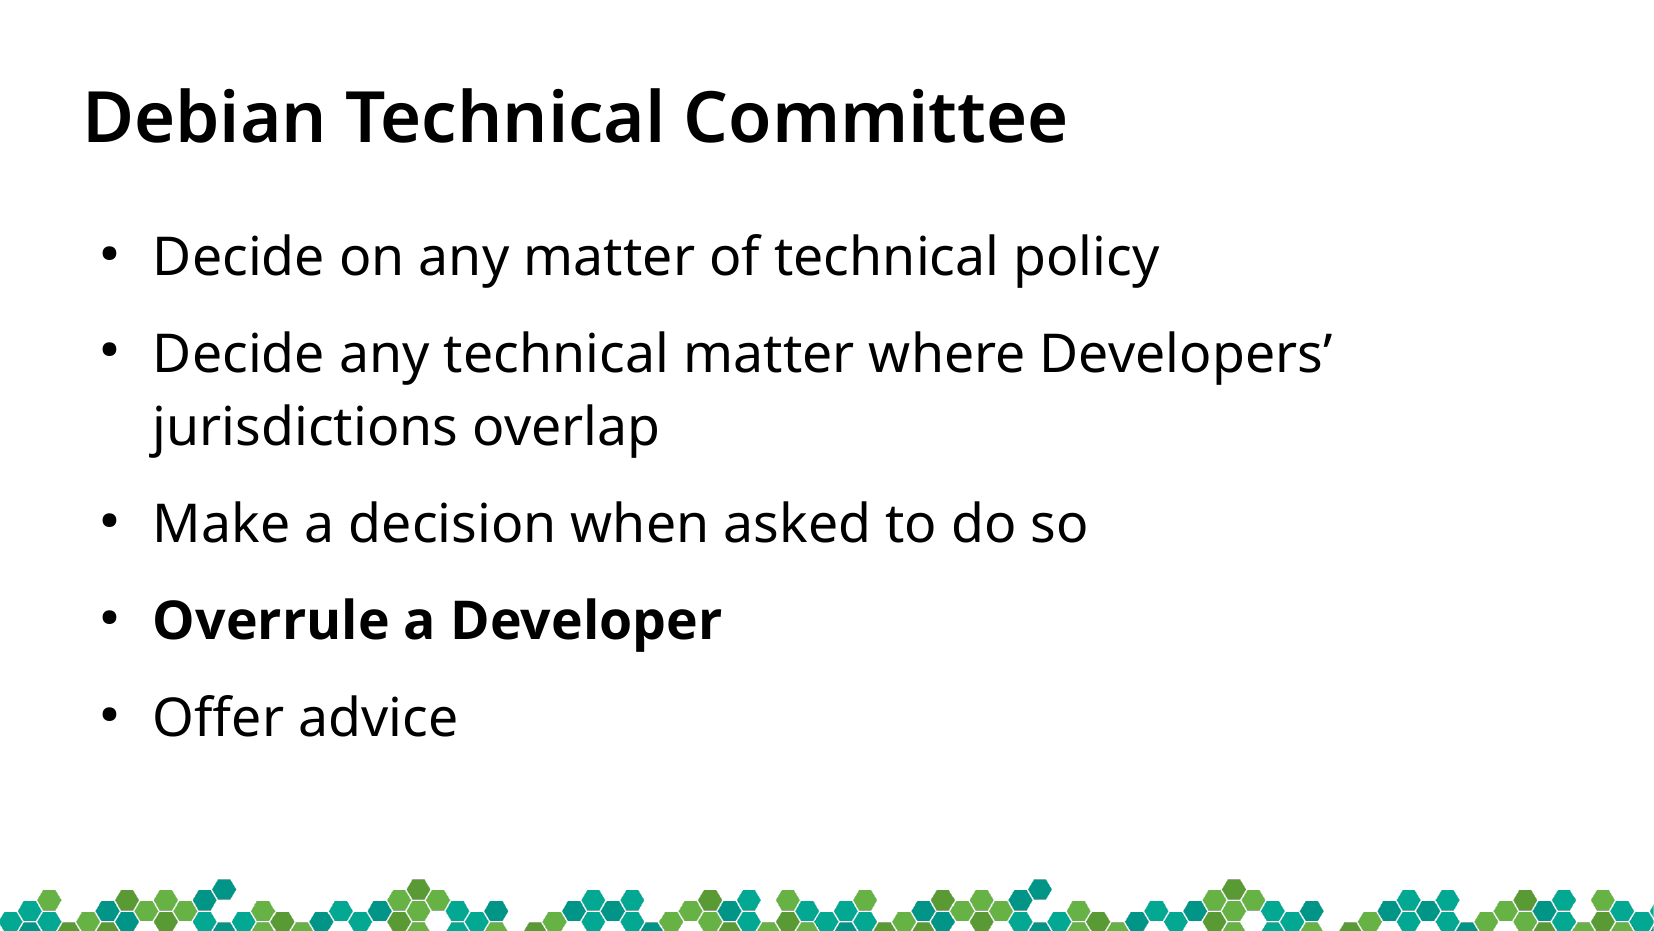

# Debian Technical Committee
Decide on any matter of technical policy
Decide any technical matter where Developers’ jurisdictions overlap
Make a decision when asked to do so
Overrule a Developer
Offer advice